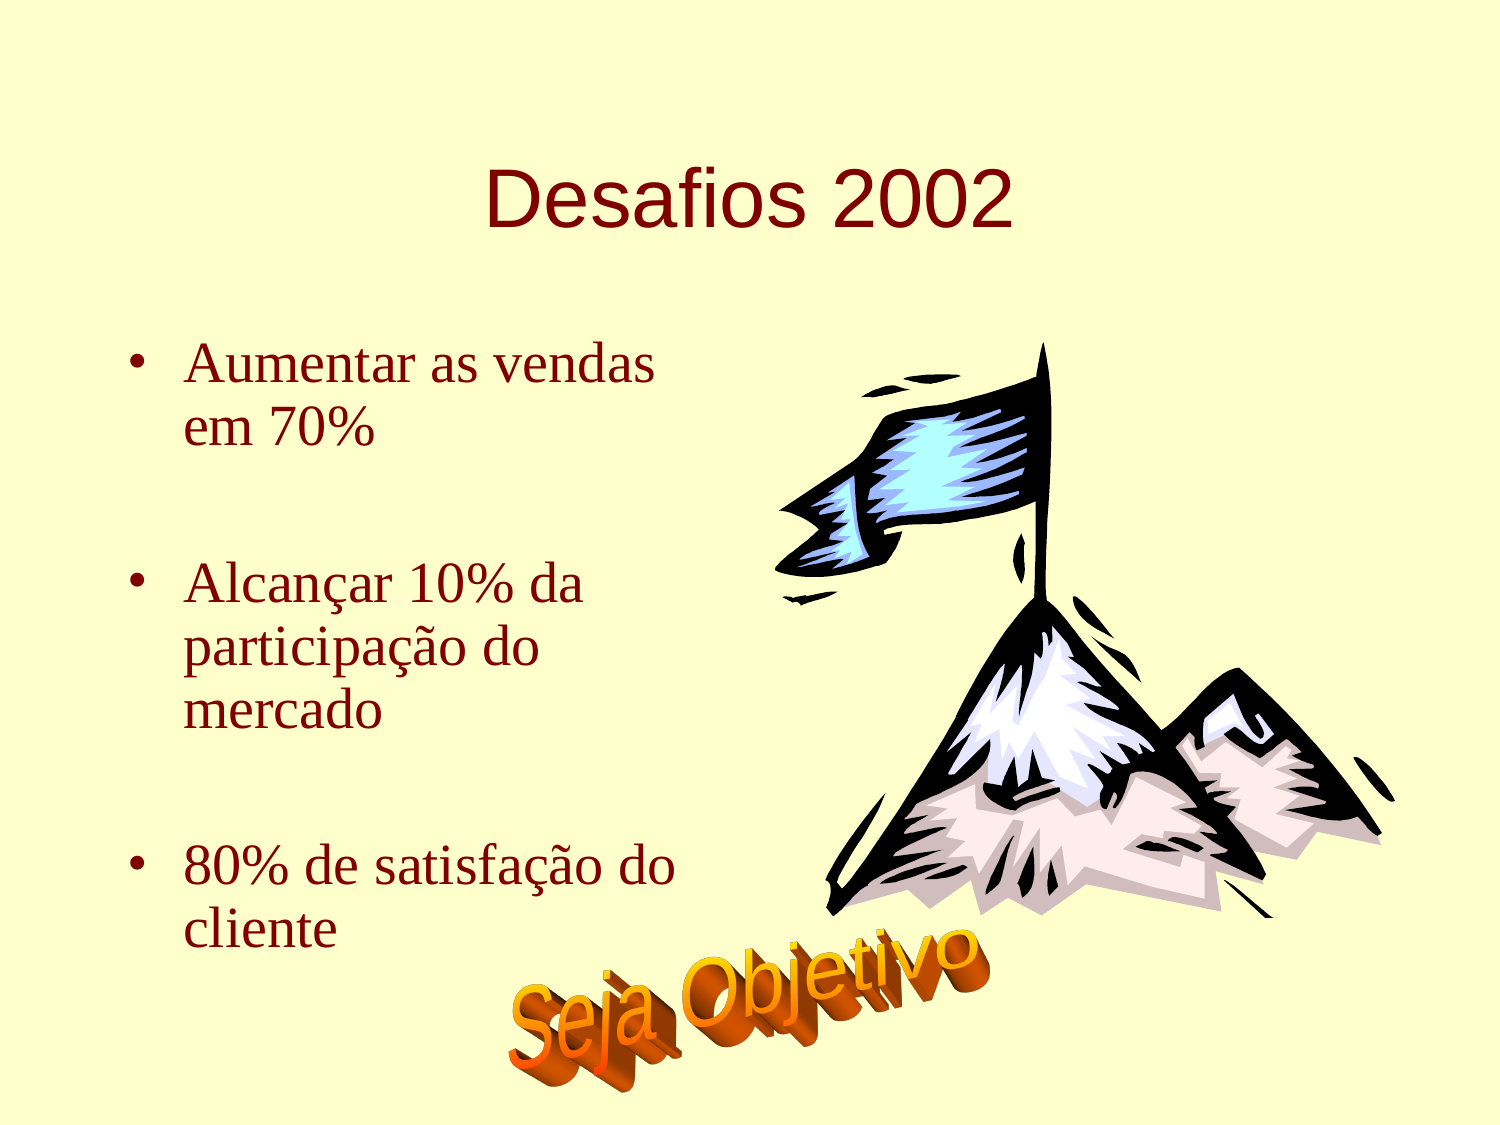

# Desafios 2002
Aumentar as vendas em 70%
Alcançar 10% da participação do mercado
80% de satisfação do cliente
Seja Objetivo